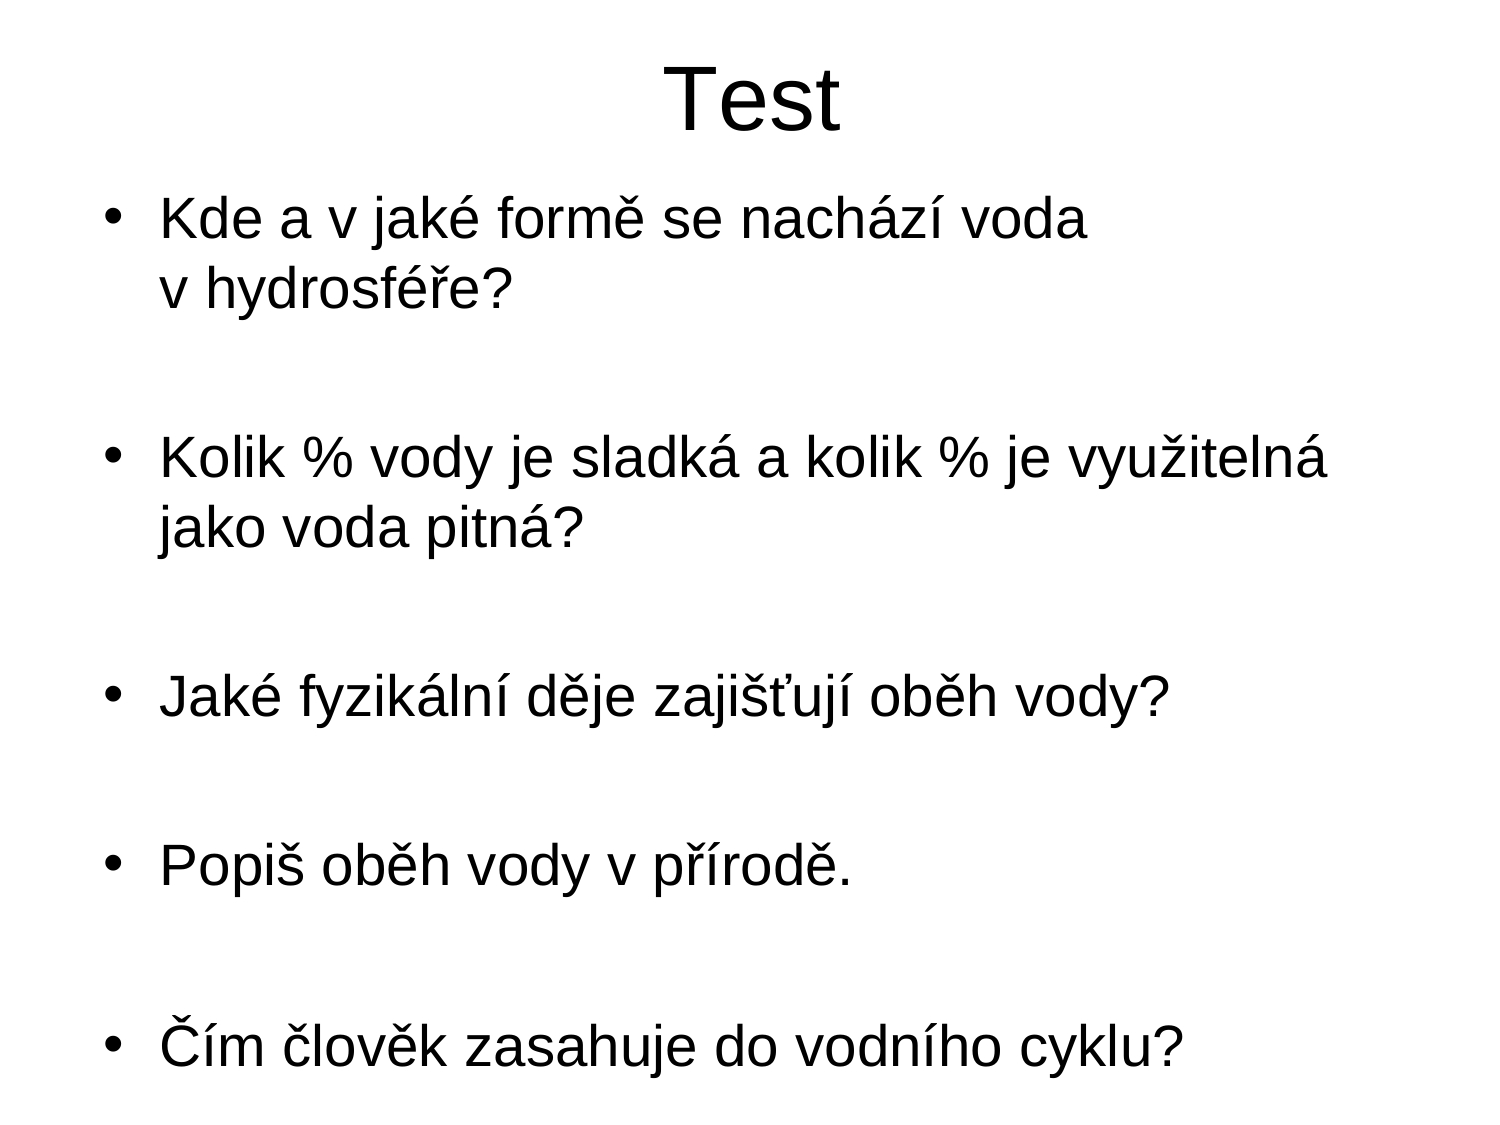

# Test
Kde a v jaké formě se nachází voda
v hydrosféře?
Kolik % vody je sladká a kolik % je využitelná jako voda pitná?
Jaké fyzikální děje zajišťují oběh vody?
Popiš oběh vody v přírodě.
Čím člověk zasahuje do vodního cyklu?